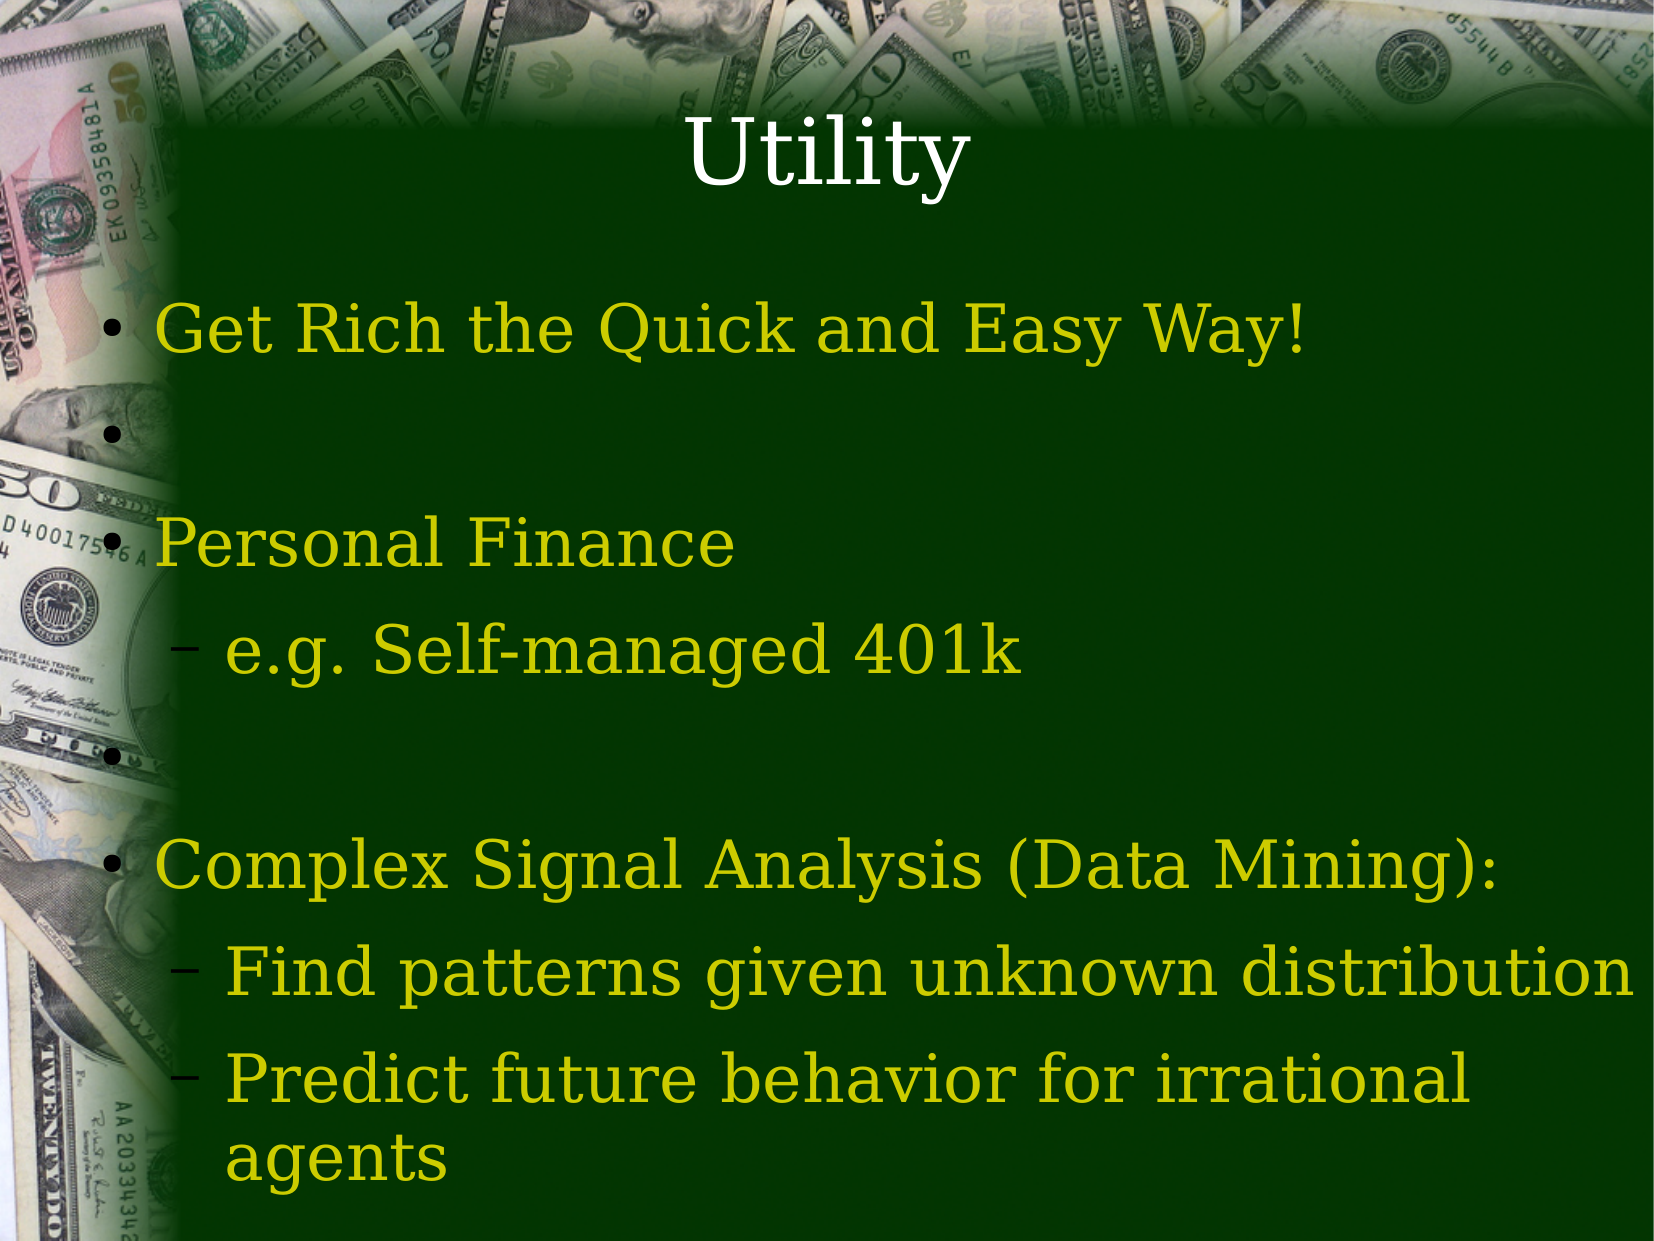

# Utility
Get Rich the Quick and Easy Way!
Personal Finance
e.g. Self-managed 401k
Complex Signal Analysis (Data Mining):
Find patterns given unknown distribution
Predict future behavior for irrational agents